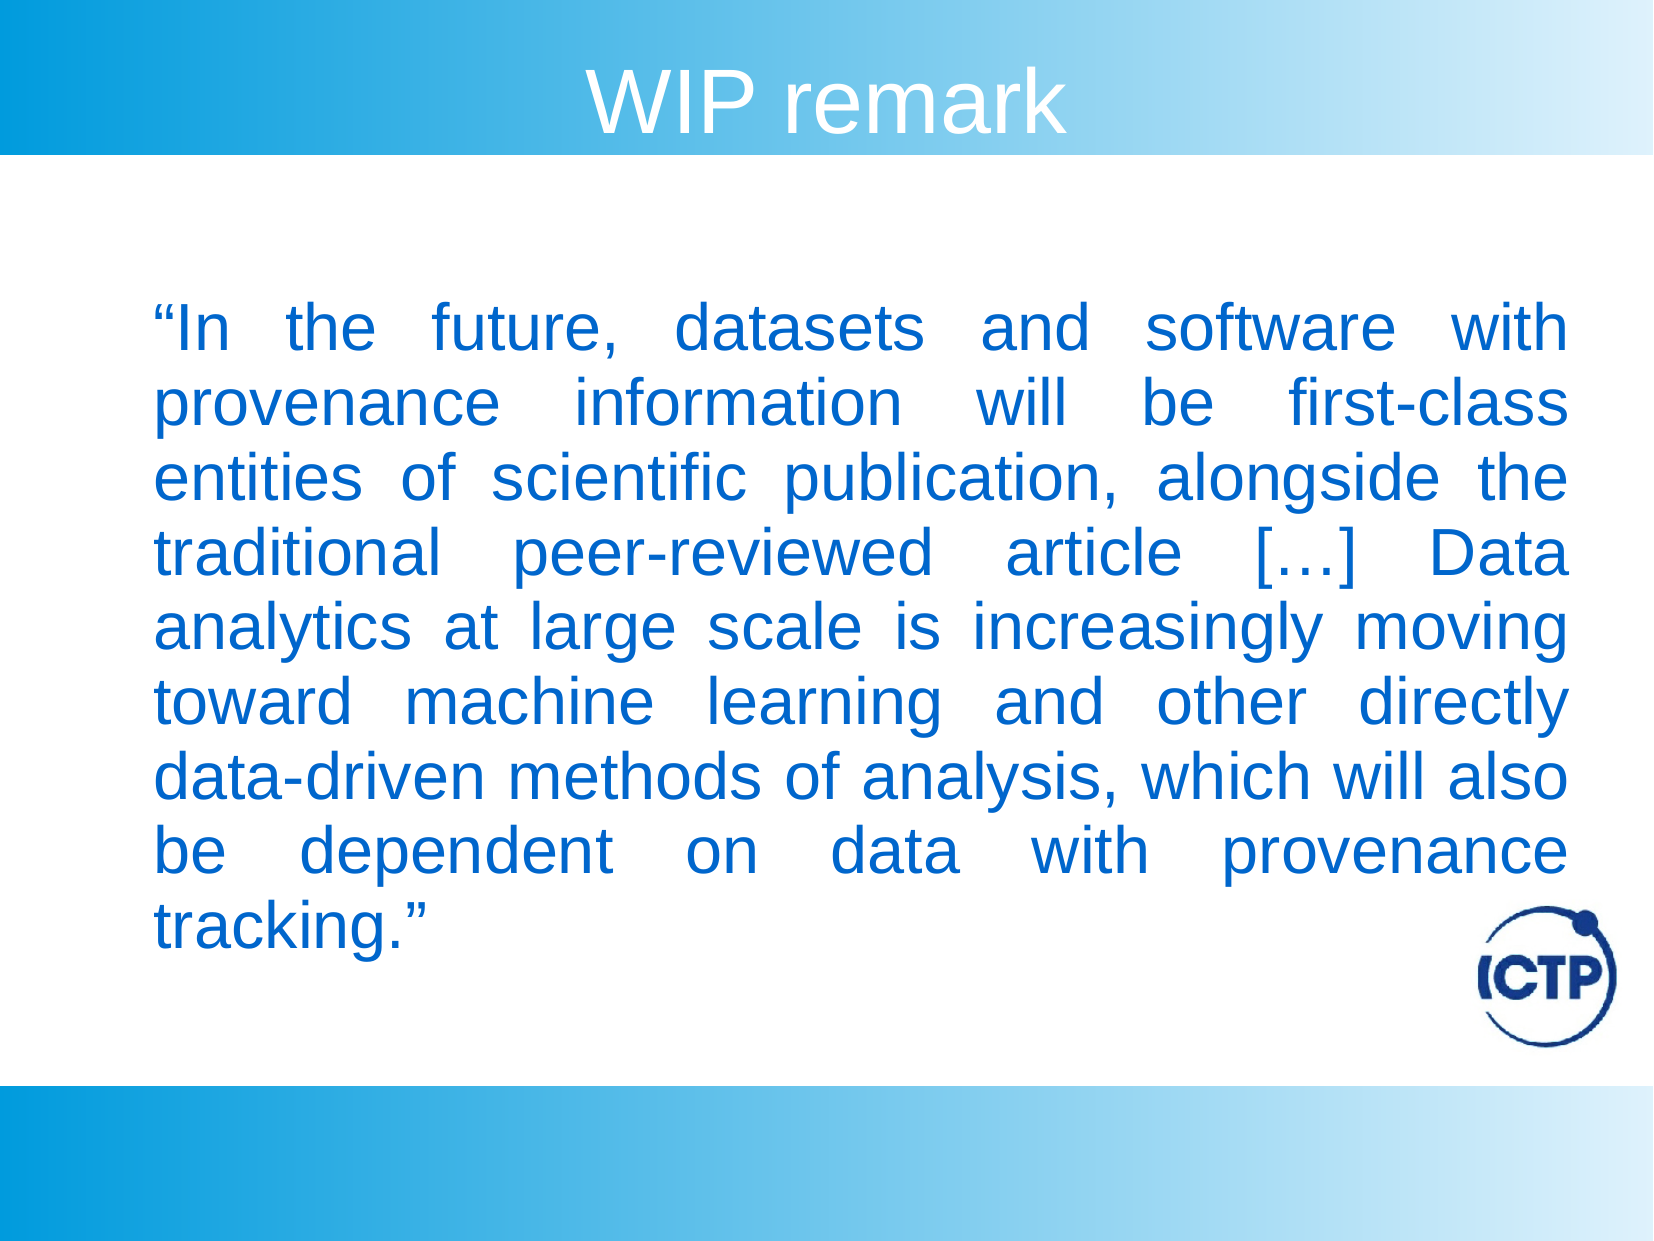

# WIP remark
“In the future, datasets and software with provenance information will be first-class entities of scientific publication, alongside the traditional peer-reviewed article […] Data analytics at large scale is increasingly moving toward machine learning and other directly data-driven methods of analysis, which will also be dependent on data with provenance tracking.”